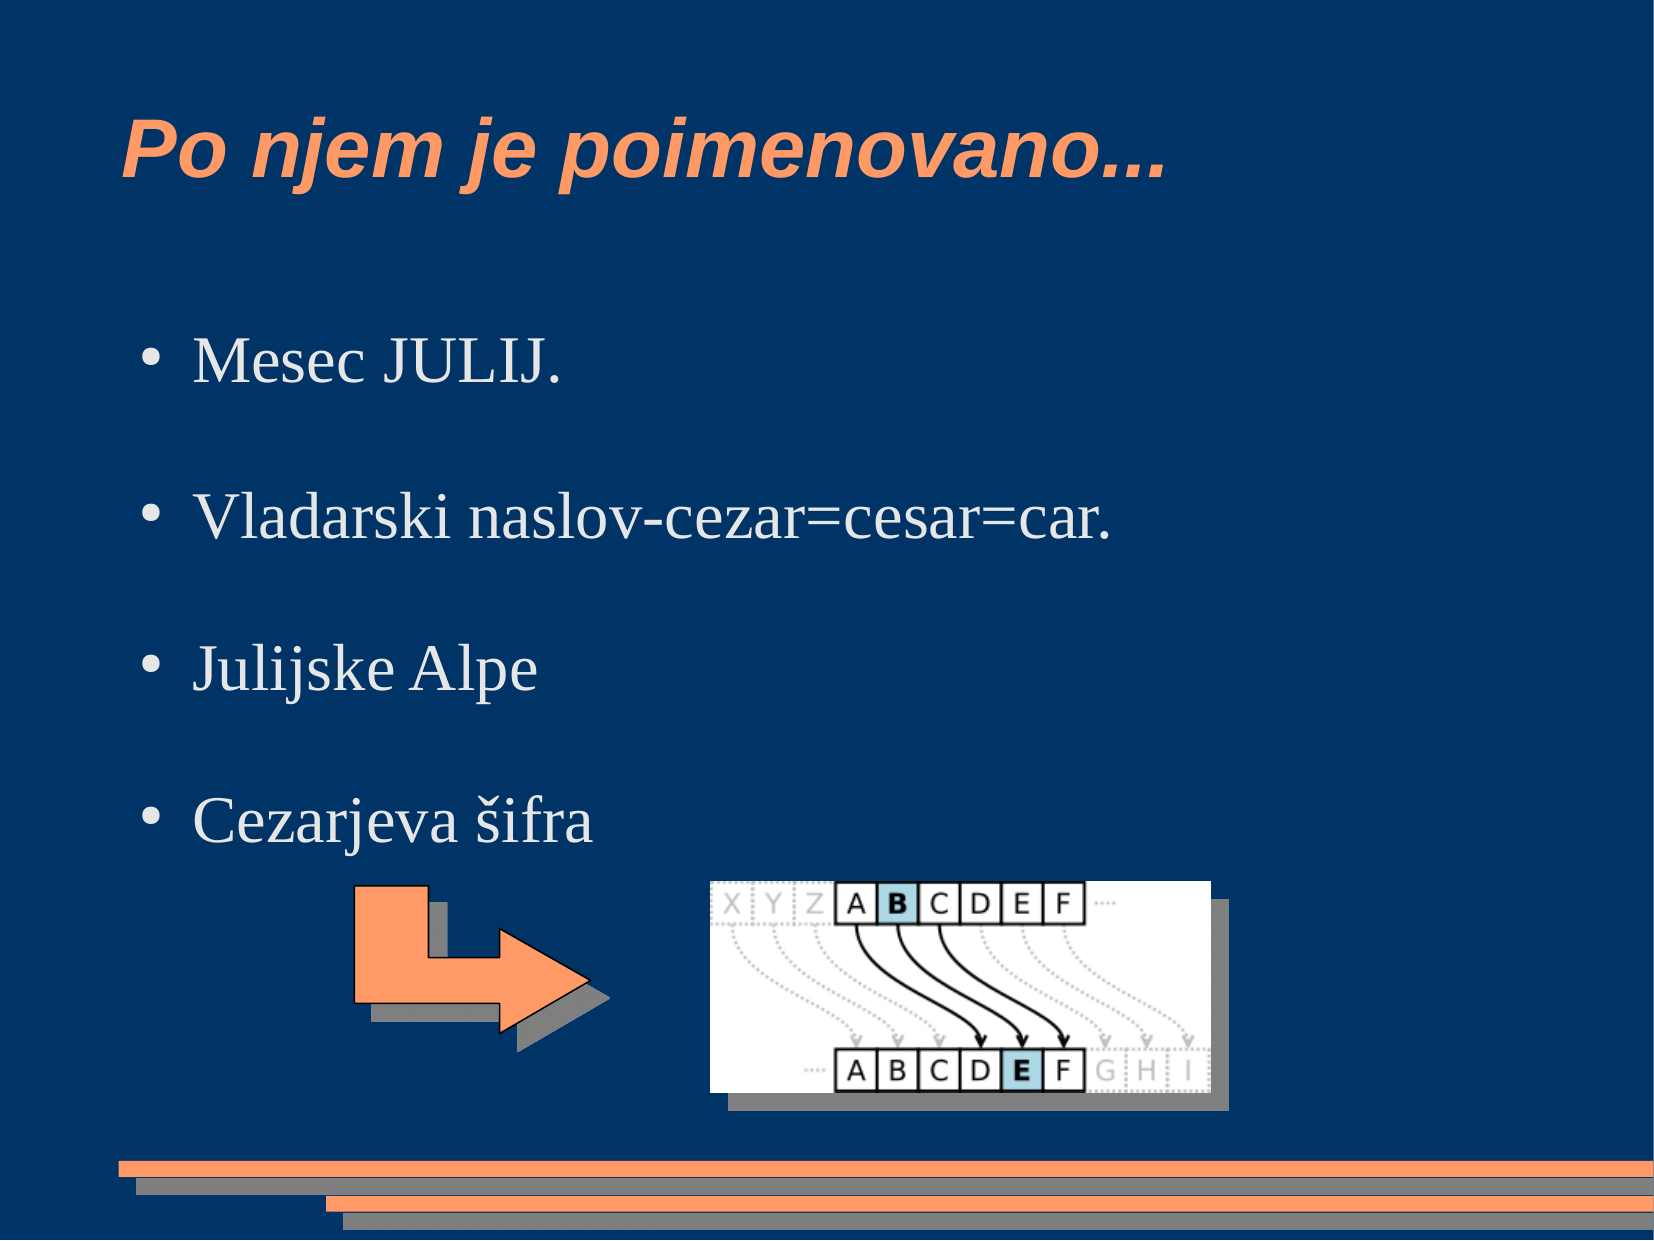

# Po njem je poimenovano...
Mesec JULIJ.
Vladarski naslov-cezar=cesar=car.
Julijske Alpe
Cezarjeva šifra